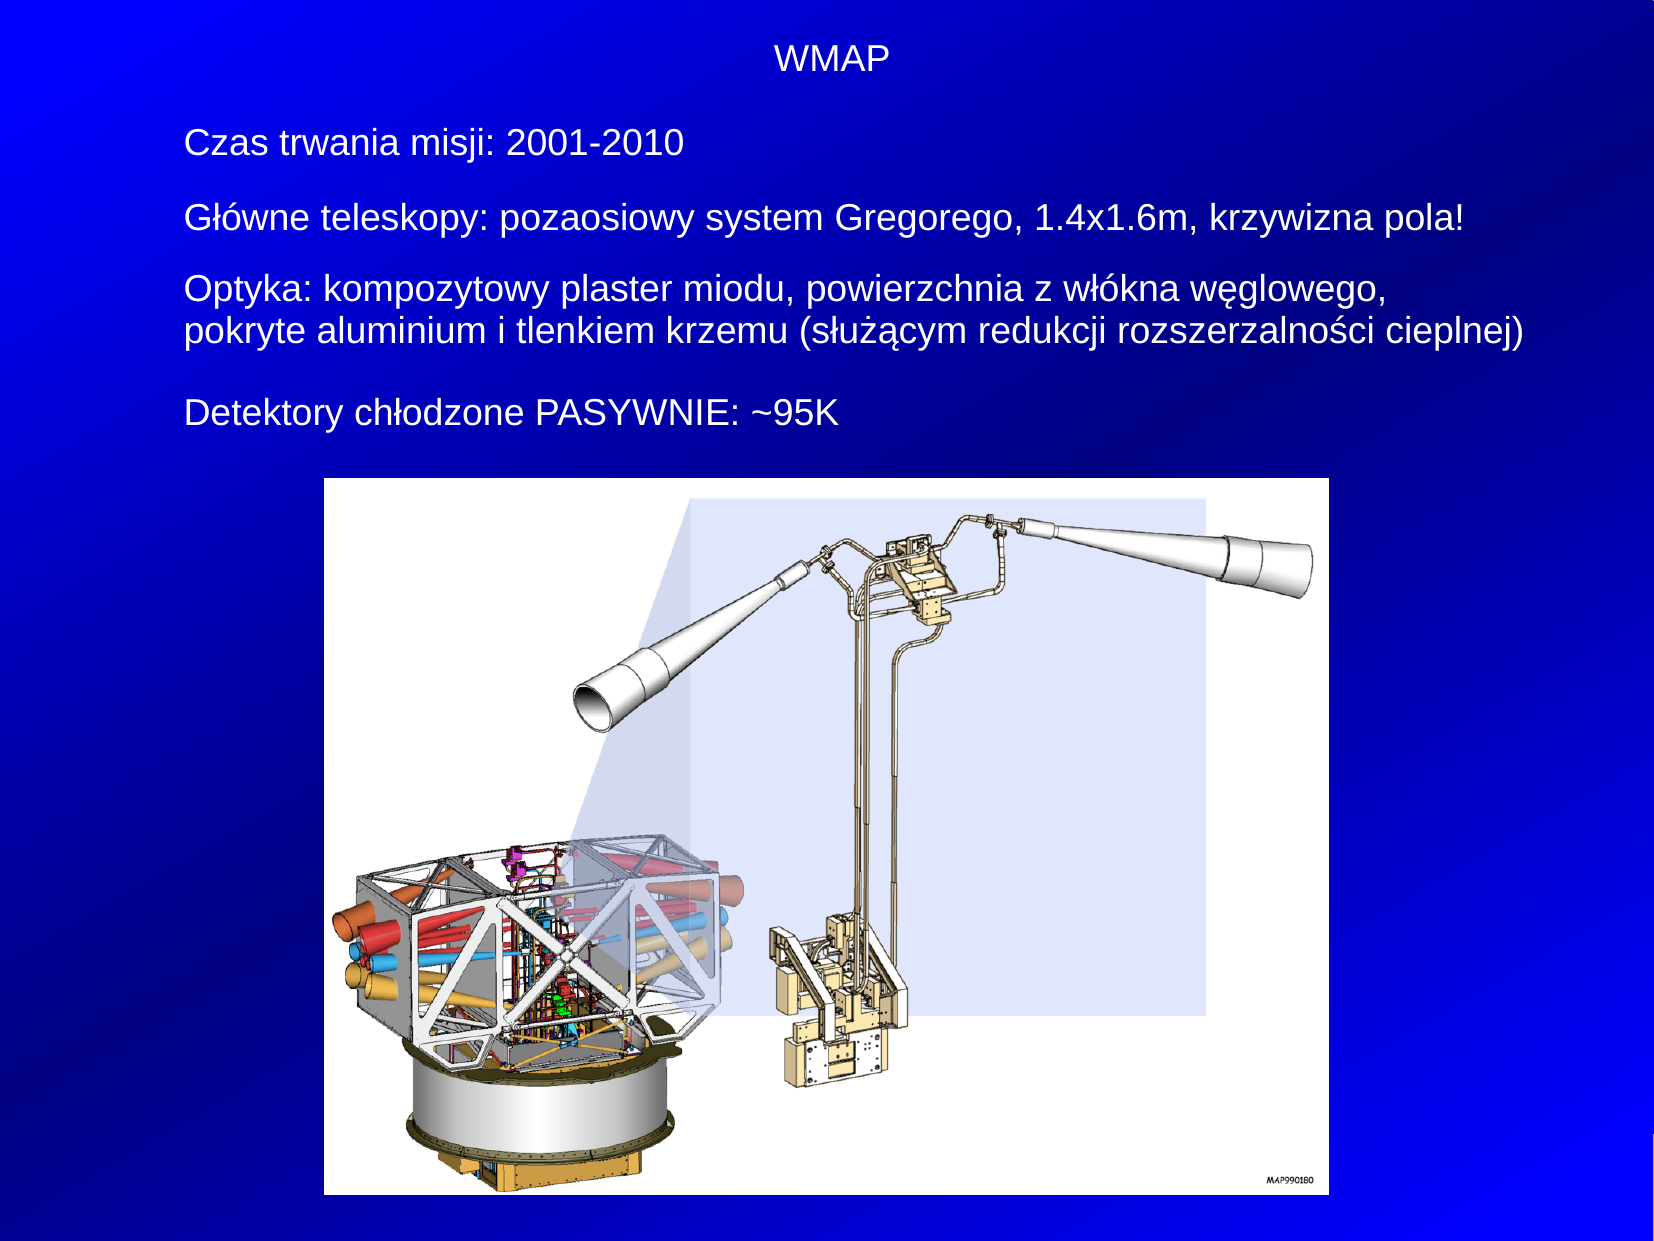

WMAP
Czas trwania misji: 2001-2010
Główne teleskopy: pozaosiowy system Gregorego, 1.4x1.6m, krzywizna pola!
Optyka: kompozytowy plaster miodu, powierzchnia z włókna węglowego,
pokryte aluminium i tlenkiem krzemu (służącym redukcji rozszerzalności cieplnej)
Detektory chłodzone PASYWNIE: ~95K